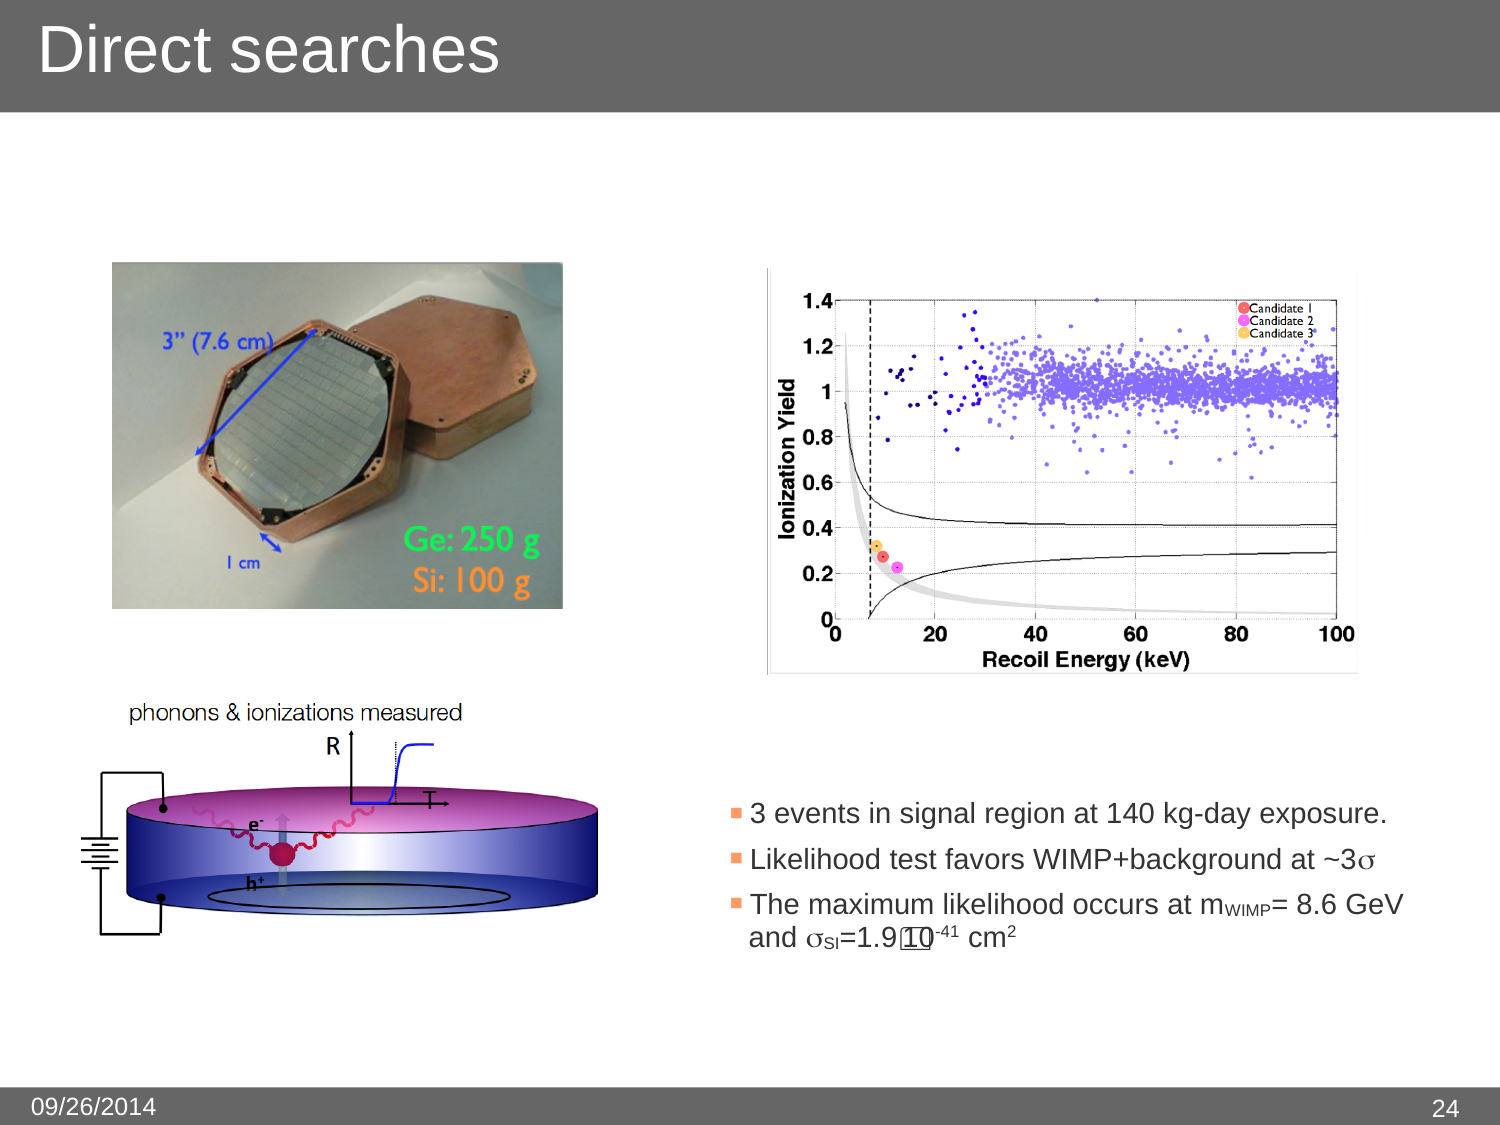

# Direct searches
 3 events in signal region at 140 kg-day exposure.
 Likelihood test favors WIMP+background at ~3s
 The maximum likelihood occurs at mWIMP= 8.6 GeV and sSI=1.910-41 cm2